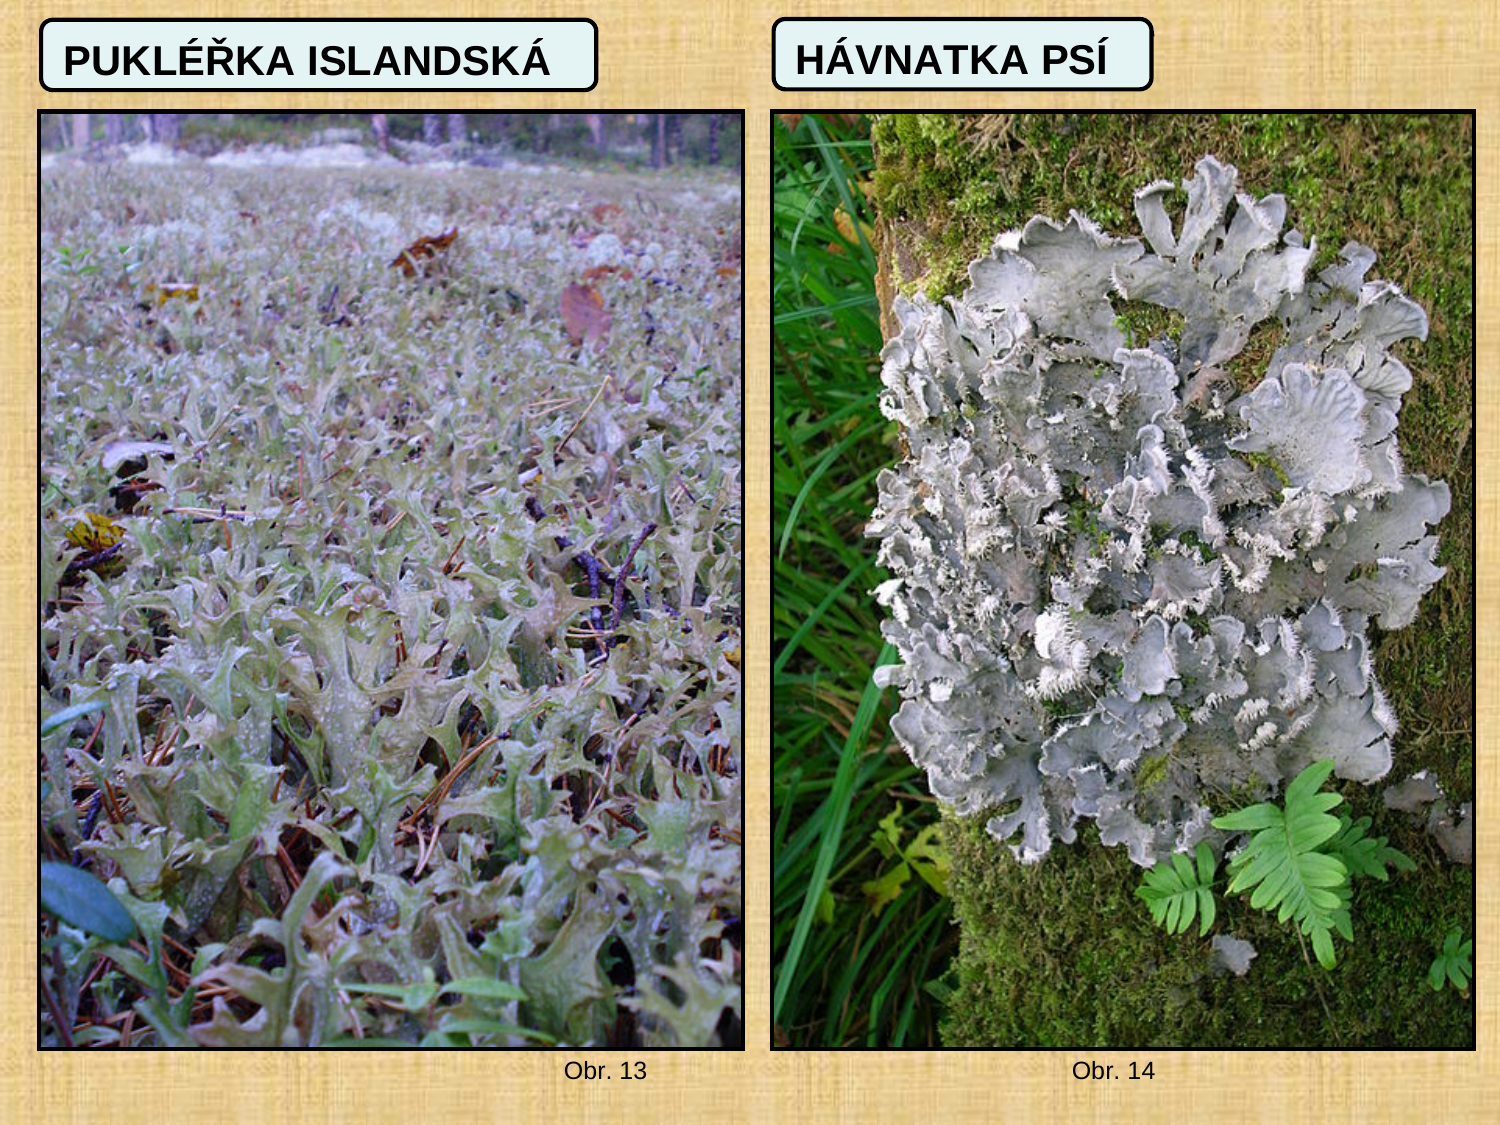

HÁVNATKA PSÍ
PUKLÉŘKA ISLANDSKÁ
Obr. 13
Obr. 14